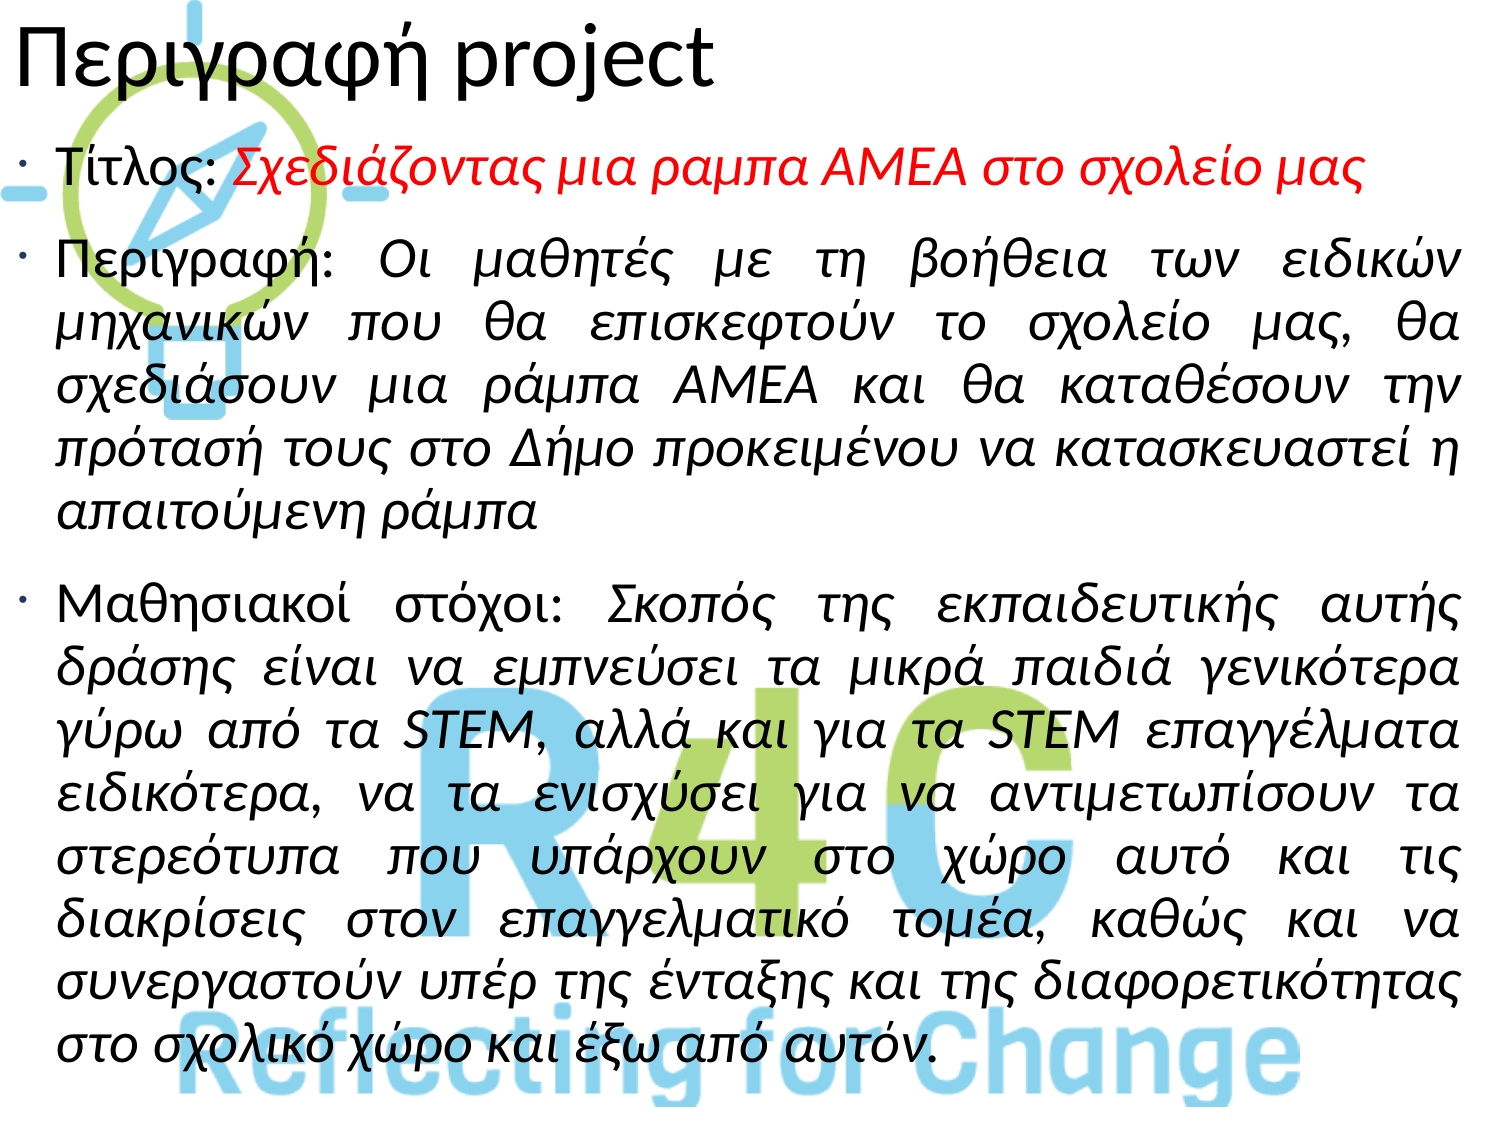

# Περιγραφή project
Τίτλος: Σχεδιάζοντας μια ραμπα ΑΜΕΑ στο σχολείο μας
Περιγραφή: Οι μαθητές με τη βοήθεια των ειδικών μηχανικών που θα επισκεφτούν το σχολείο μας, θα σχεδιάσουν μια ράμπα ΑΜΕΑ και θα καταθέσουν την πρότασή τους στο Δήμο προκειμένου να κατασκευαστεί η απαιτούμενη ράμπα
Μαθησιακοί στόχοι: Σκοπός της εκπαιδευτικής αυτής δράσης είναι να εμπνεύσει τα μικρά παιδιά γενικότερα γύρω από τα STEM, αλλά και για τα STEM επαγγέλματα ειδικότερα, να τα ενισχύσει για να αντιμετωπίσουν τα στερεότυπα που υπάρχουν στο χώρο αυτό και τις διακρίσεις στον επαγγελματικό τομέα, καθώς και να συνεργαστούν υπέρ της ένταξης και της διαφορετικότητας στο σχολικό χώρο και έξω από αυτόν.